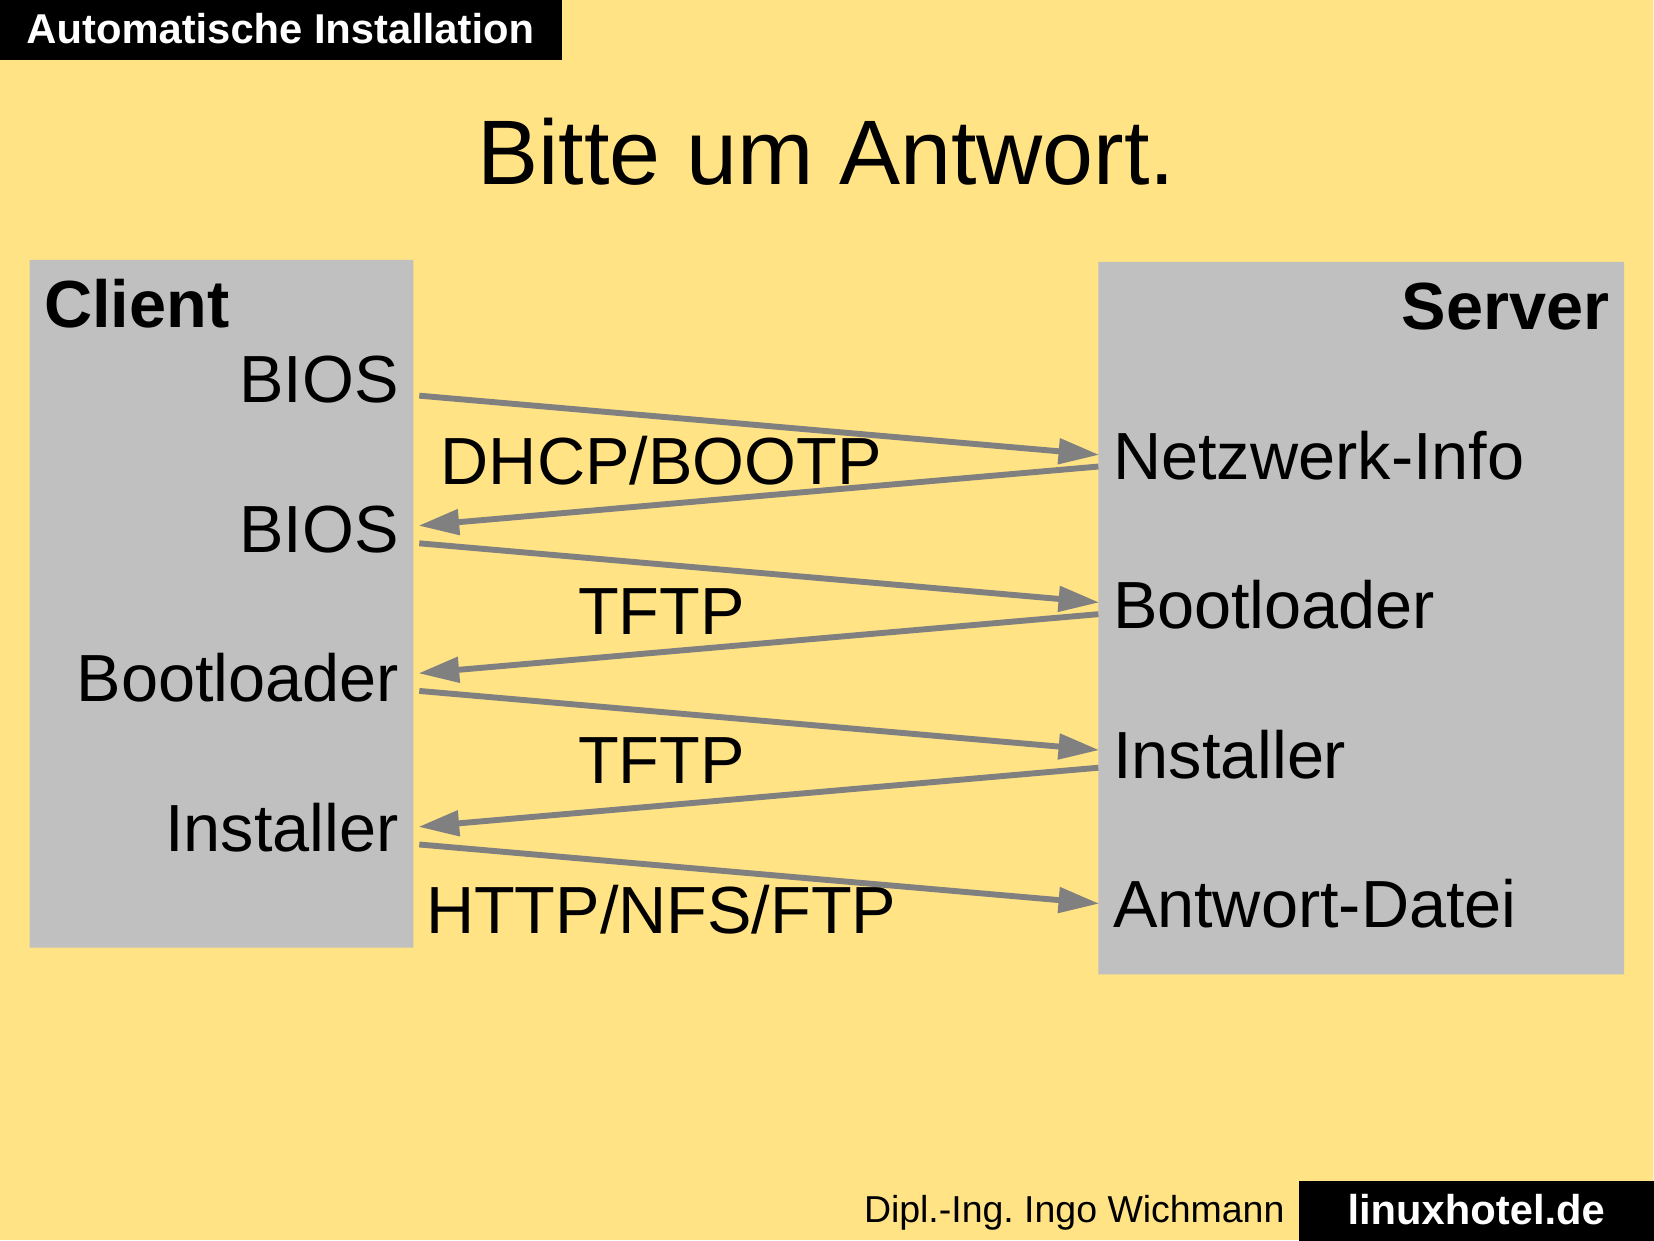

Automatische Installation
# Bitte um Antwort.
Client
BIOS
BIOS
Bootloader
Installer
Server
Netzwerk-Info
Bootloader
Installer
Antwort-Datei
DHCP/BOOTP
TFTP
TFTP
HTTP/NFS/FTP
linuxhotel.de
Dipl.-Ing. Ingo Wichmann